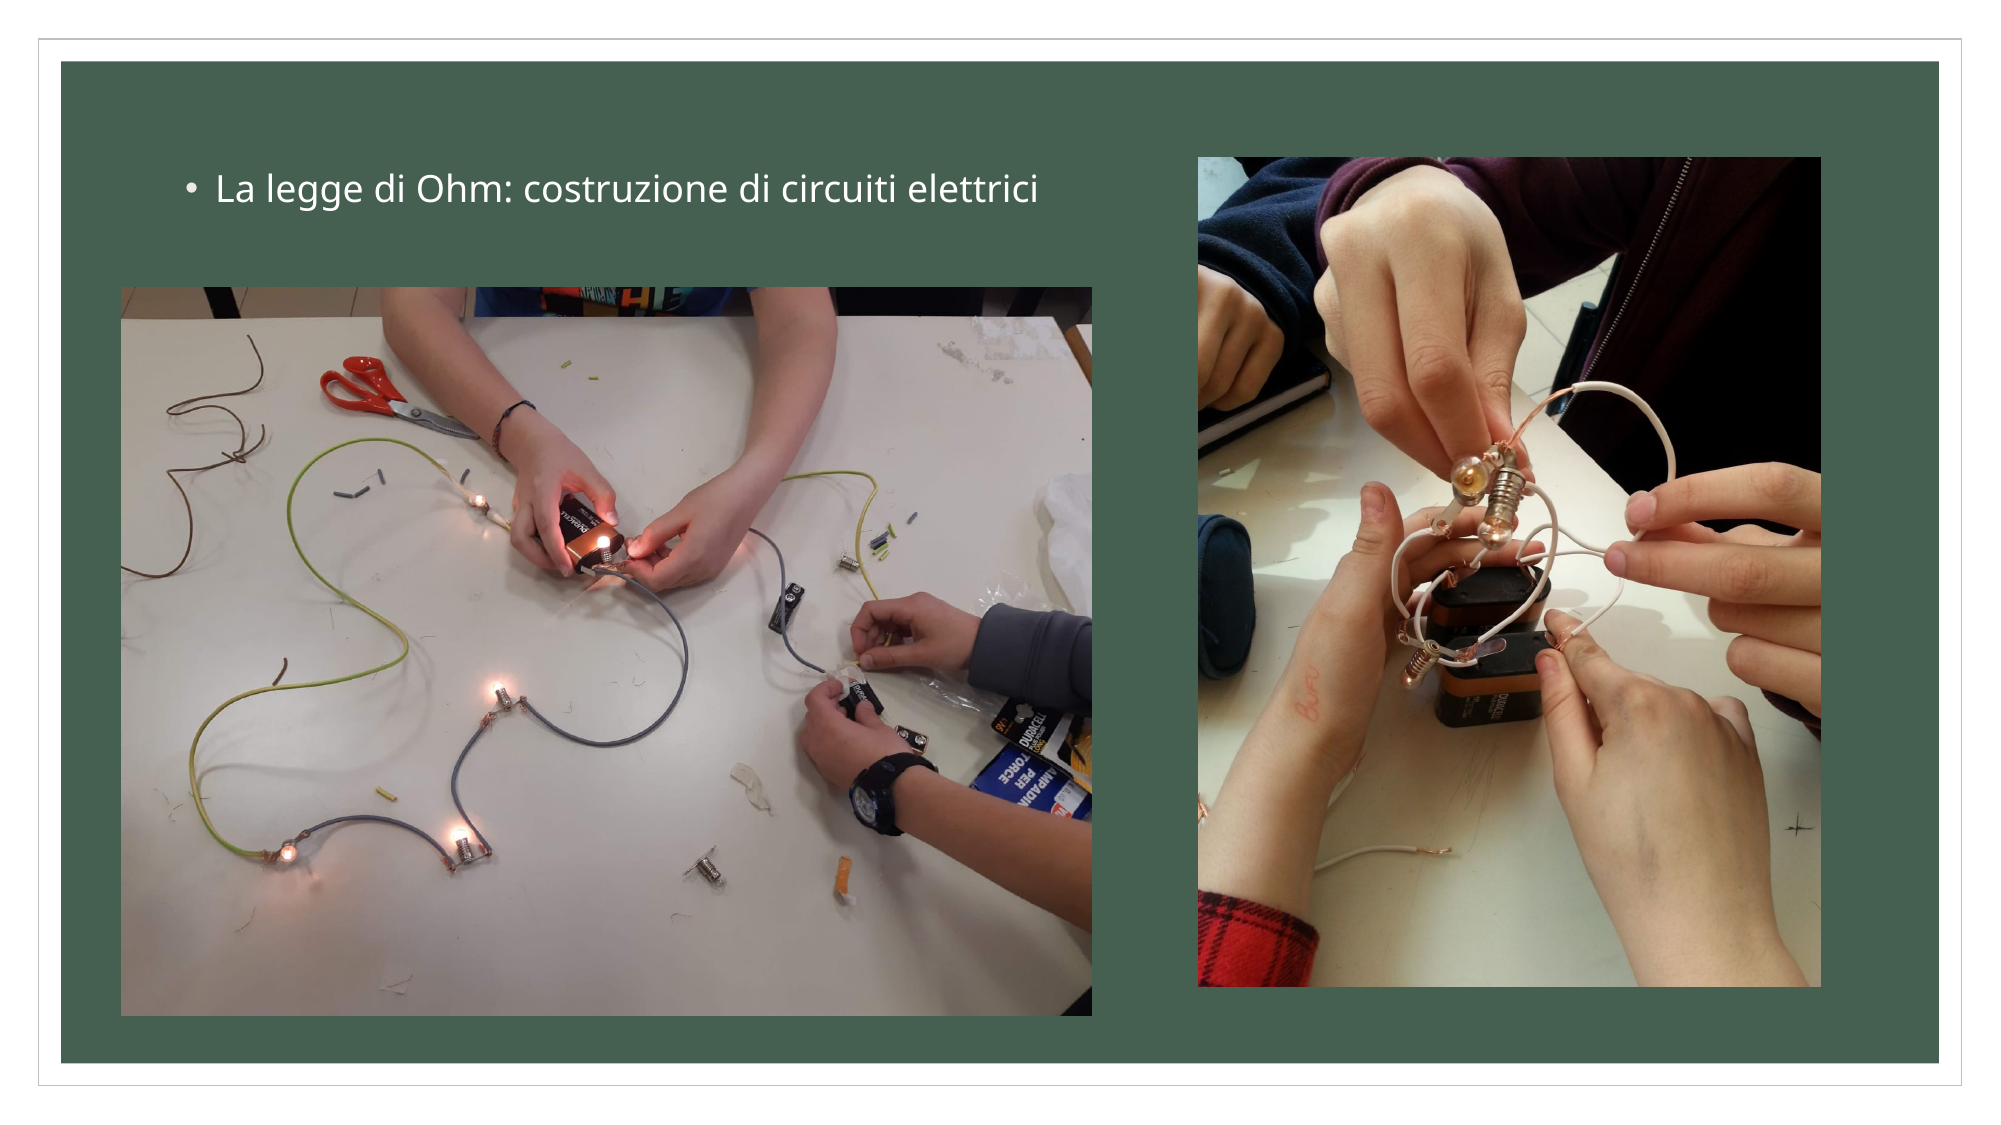

# La legge di Ohm: costruzione di circuiti elettrici